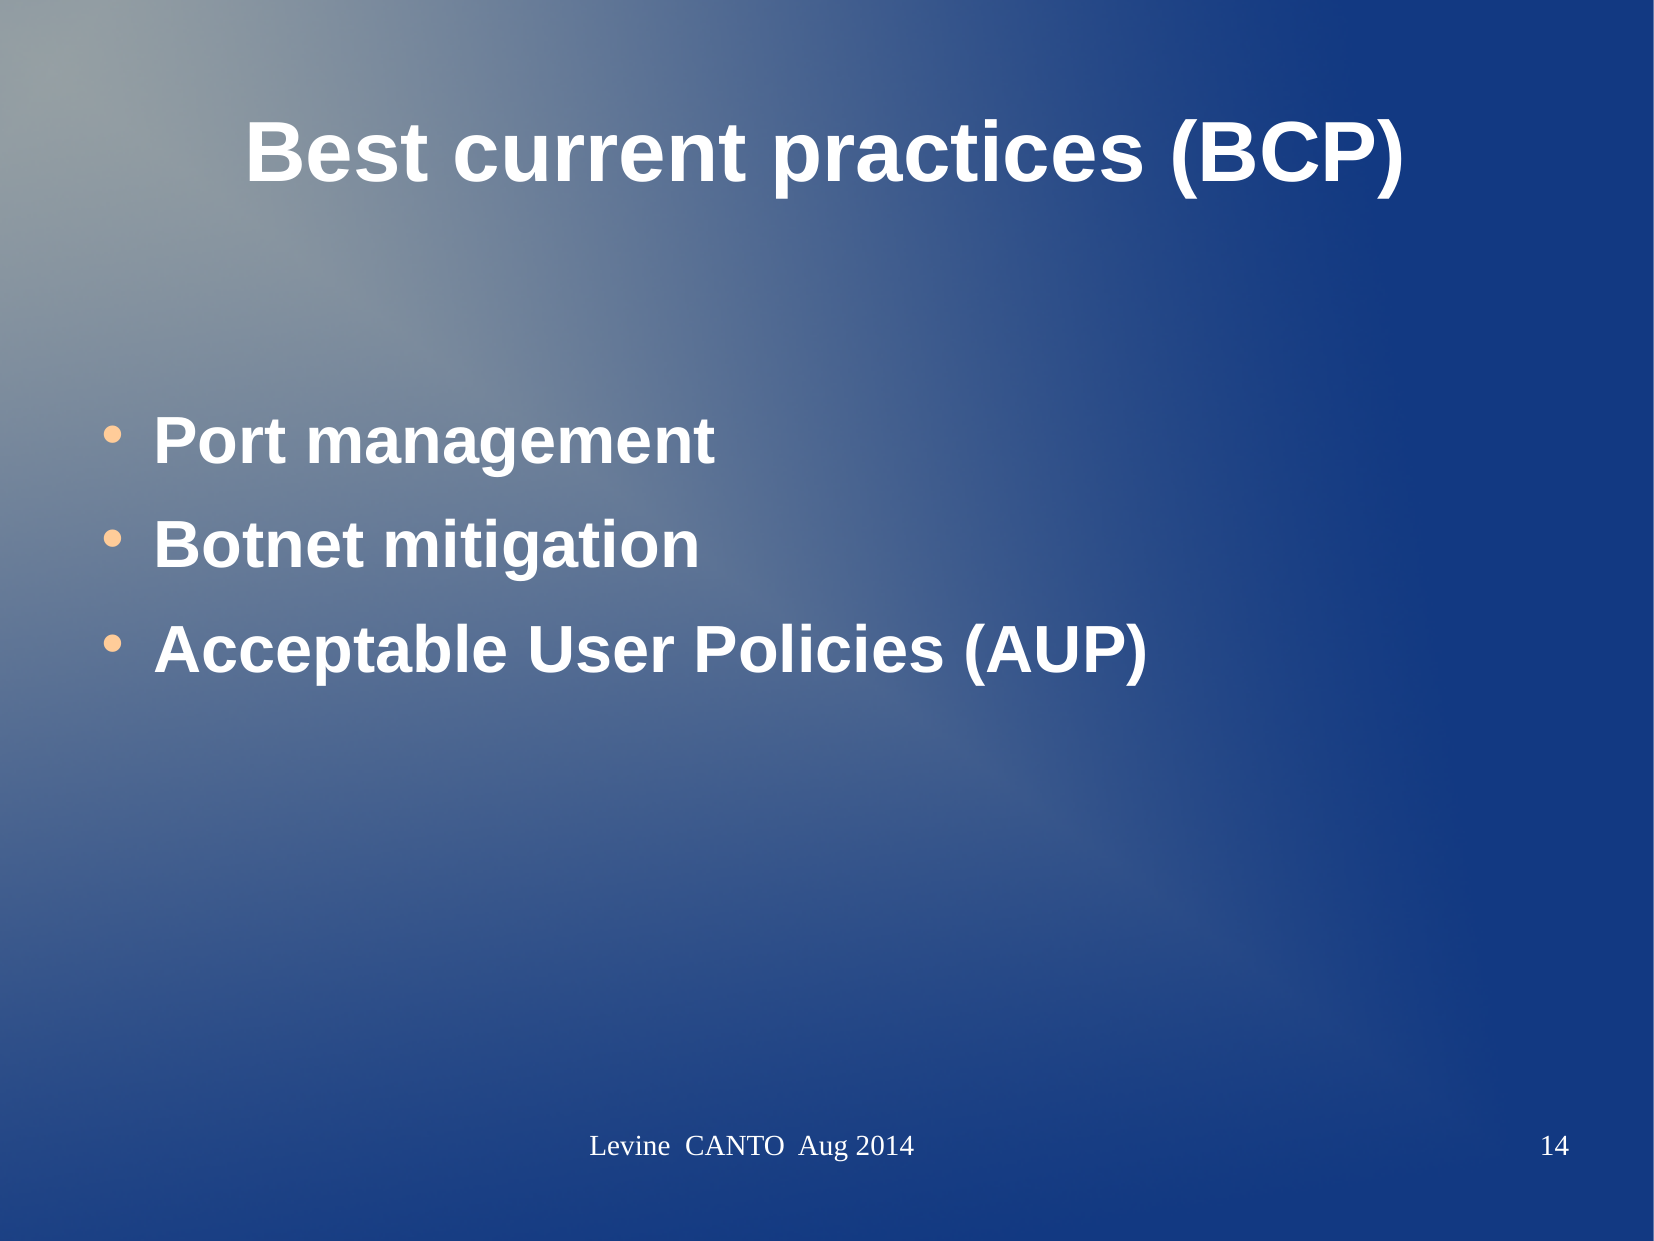

Best current practices (BCP)
# Port management
Botnet mitigation
Acceptable User Policies (AUP)
Levine CANTO Aug 2014
14